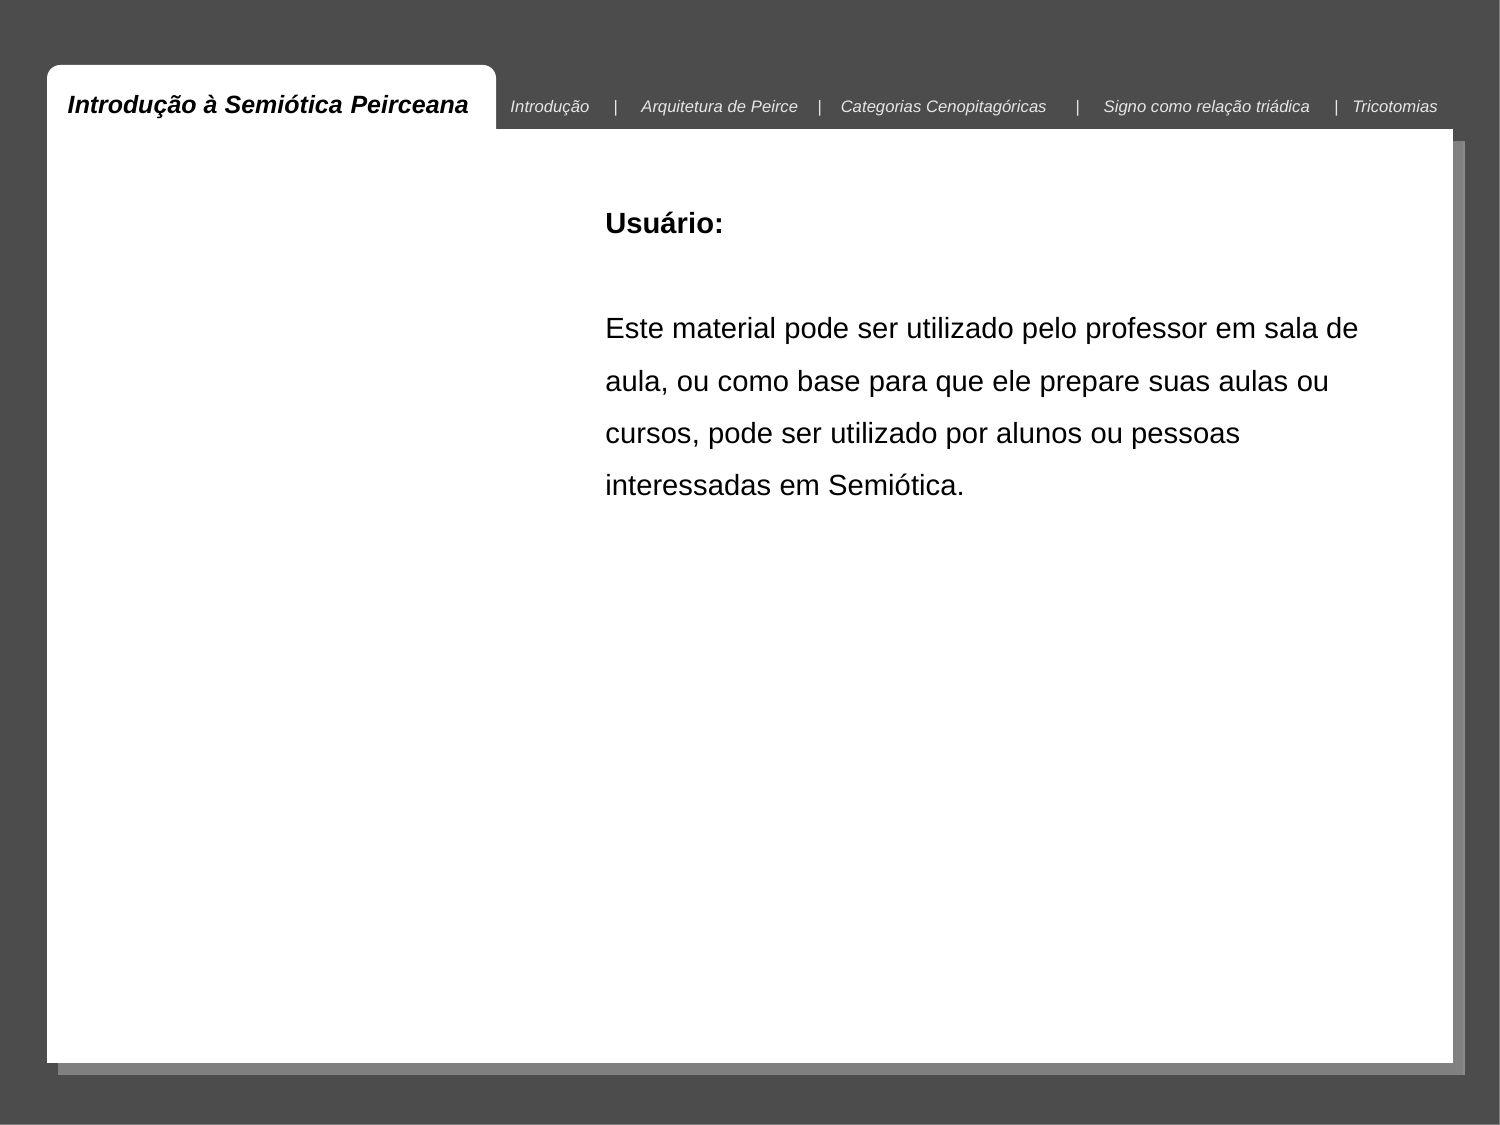

Usuário:
Este material pode ser utilizado pelo professor em sala de aula, ou como base para que ele prepare suas aulas ou cursos, pode ser utilizado por alunos ou pessoas interessadas em Semiótica.
#